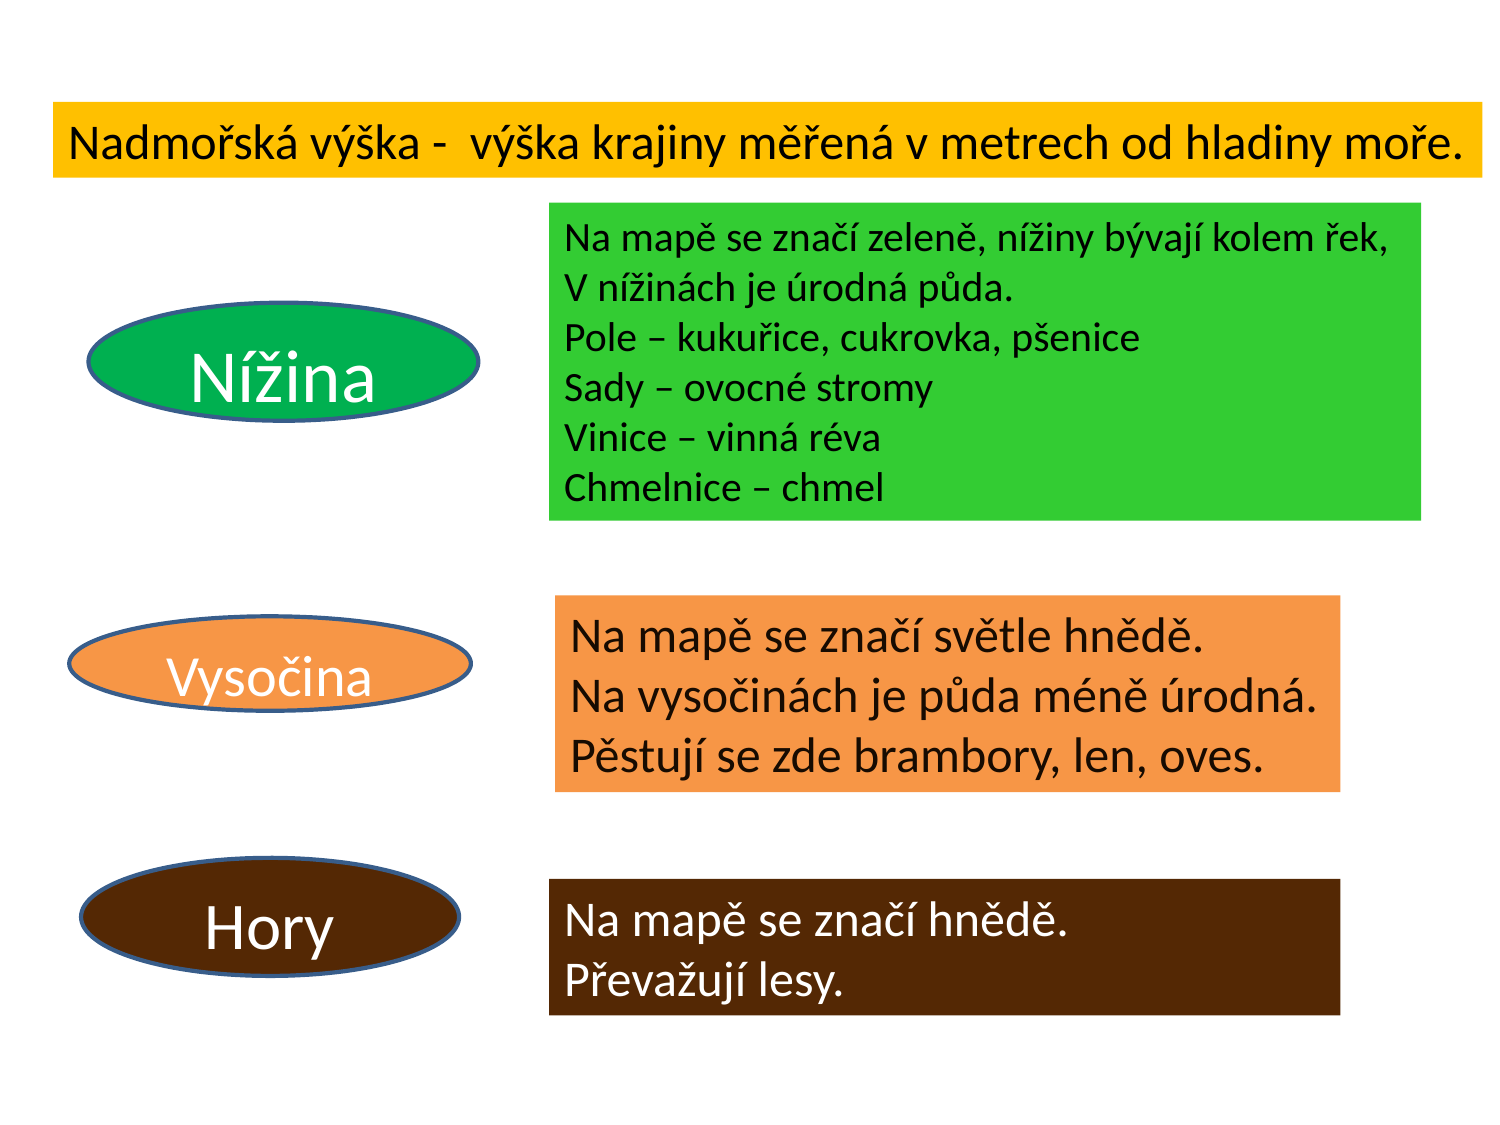

Nadmořská výška - výška krajiny měřená v metrech od hladiny moře.
Na mapě se značí zeleně, nížiny bývají kolem řek,
V nížinách je úrodná půda.
Pole – kukuřice, cukrovka, pšenice
Sady – ovocné stromy
Vinice – vinná réva
Chmelnice – chmel
Nížina
Na mapě se značí světle hnědě.
Na vysočinách je půda méně úrodná.
Pěstují se zde brambory, len, oves.
Vysočina
Hory
Na mapě se značí hnědě.
Převažují lesy.